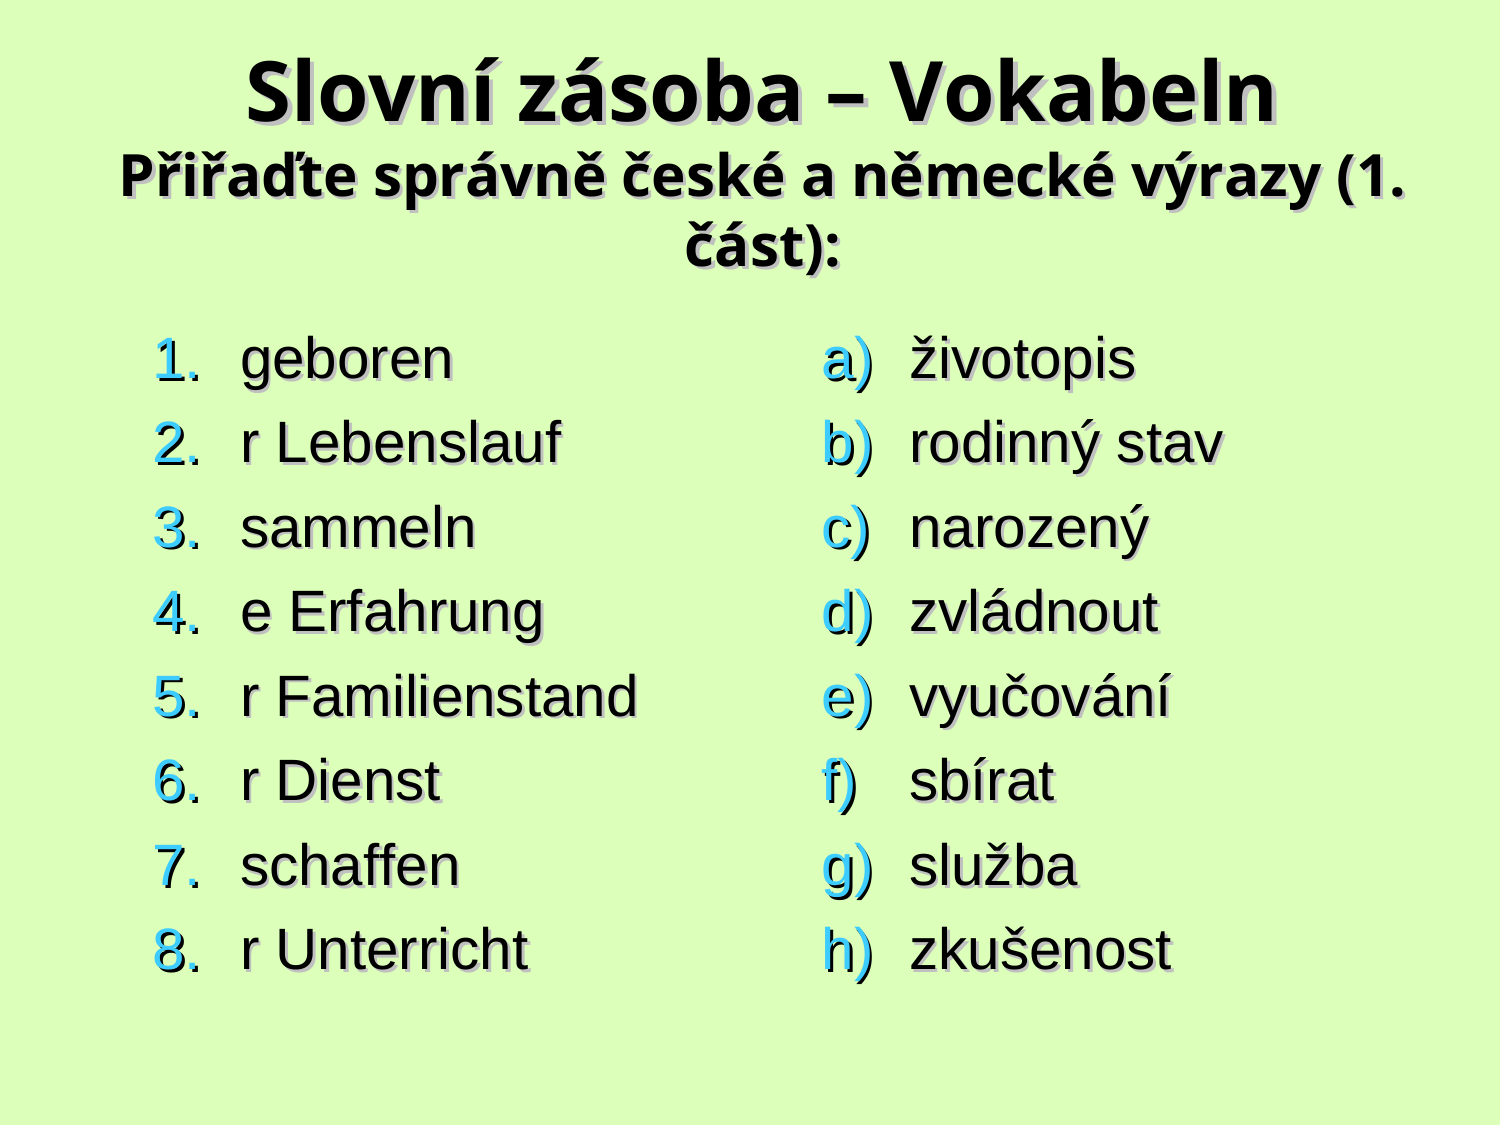

# Slovní zásoba – Vokabeln Přiřaďte správně české a německé výrazy (1. část):
geboren
r Lebenslauf
sammeln
e Erfahrung
r Familienstand
r Dienst
schaffen
r Unterricht
životopis
rodinný stav
narozený
zvládnout
vyučování
sbírat
služba
zkušenost